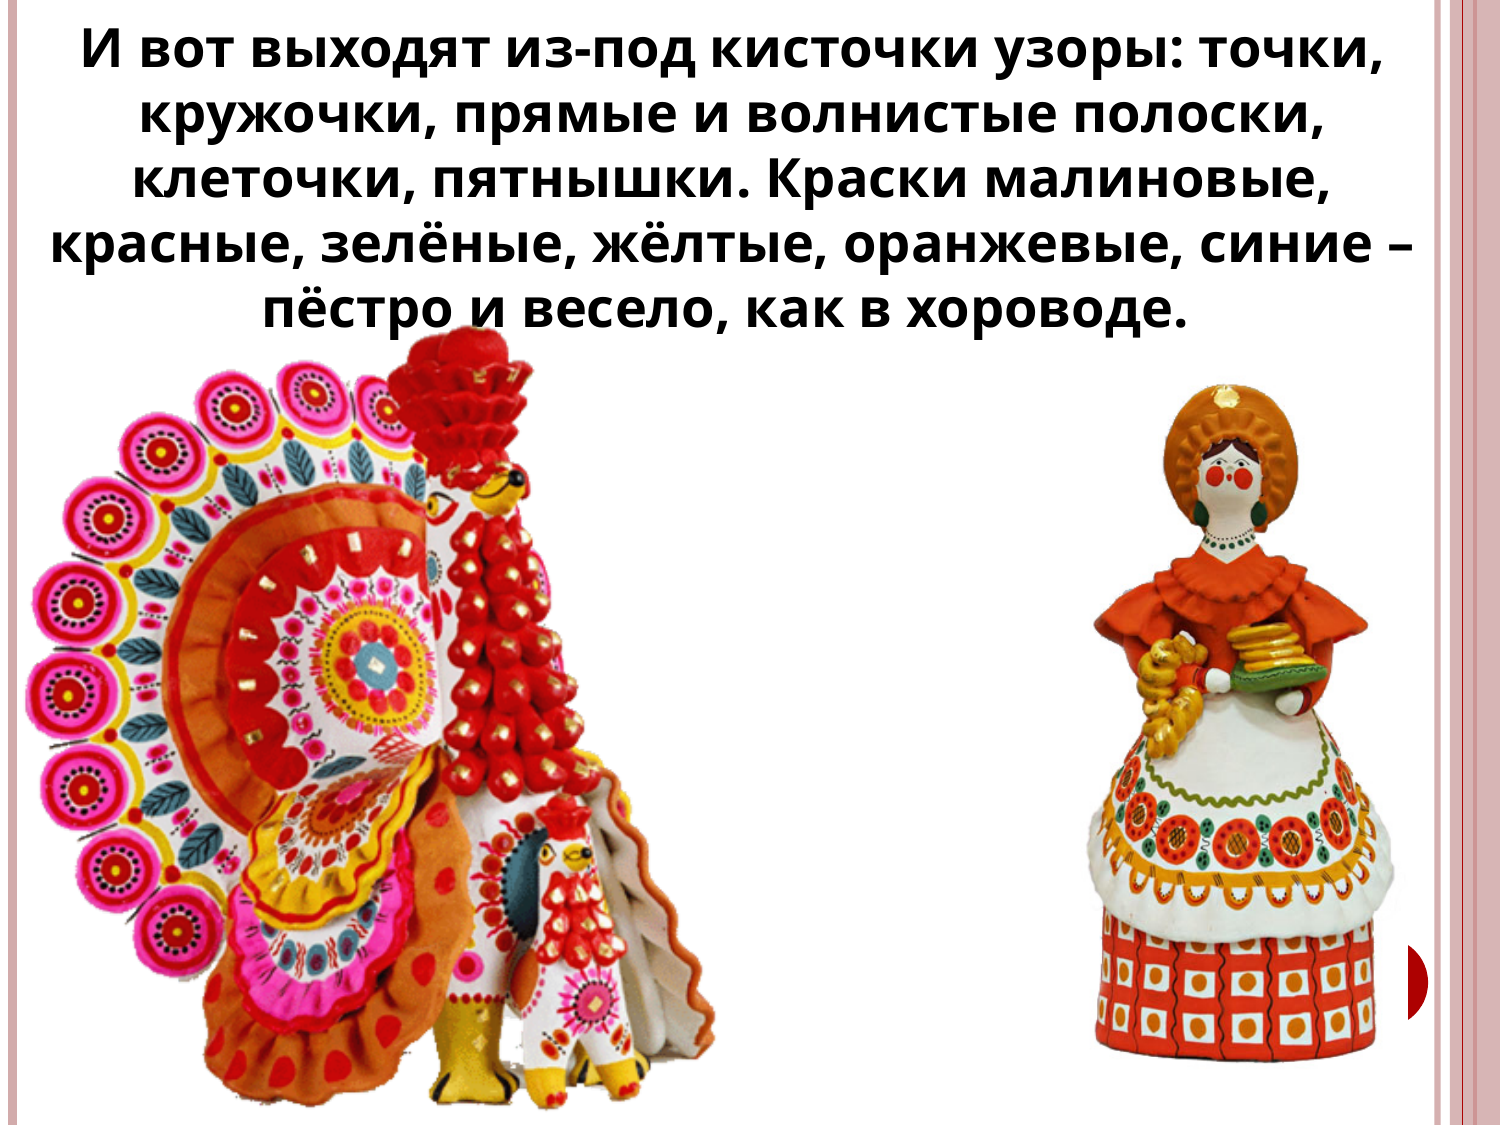

# И вот выходят из-под кисточки узоры: точки, кружочки, прямые и волнистые полоски, клеточки, пятнышки. Краски малиновые, красные, зелёные, жёлтые, оранжевые, синие – пёстро и весело, как в хороводе.